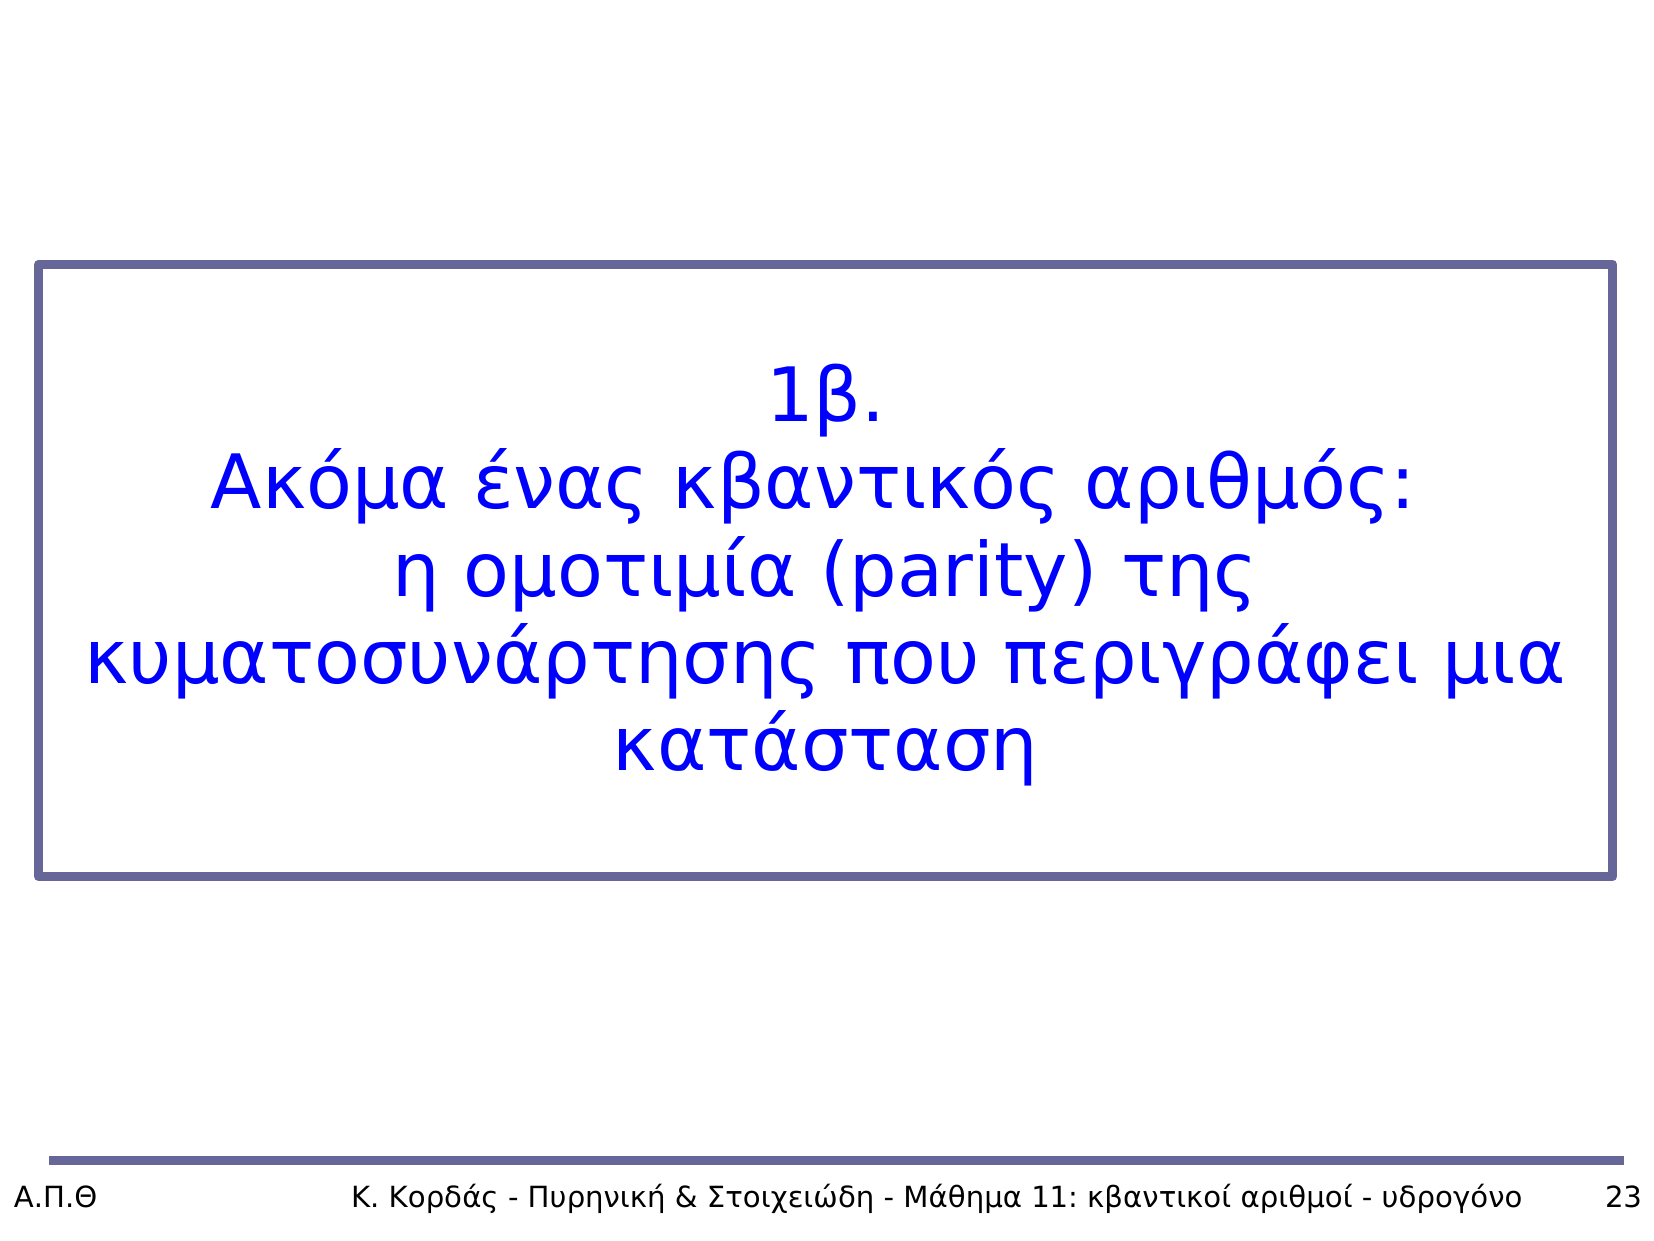

# 1β. Ακόμα ένας κβαντικός αριθμός: η ομοτιμία (parity) της κυματοσυνάρτησης που περιγράφει μια κατάσταση
Α.Π.Θ
Κ. Κορδάς - Πυρηνική & Στοιχειώδη - Μάθημα 11: κβαντικοί αριθμοί - υδρογόνο
23